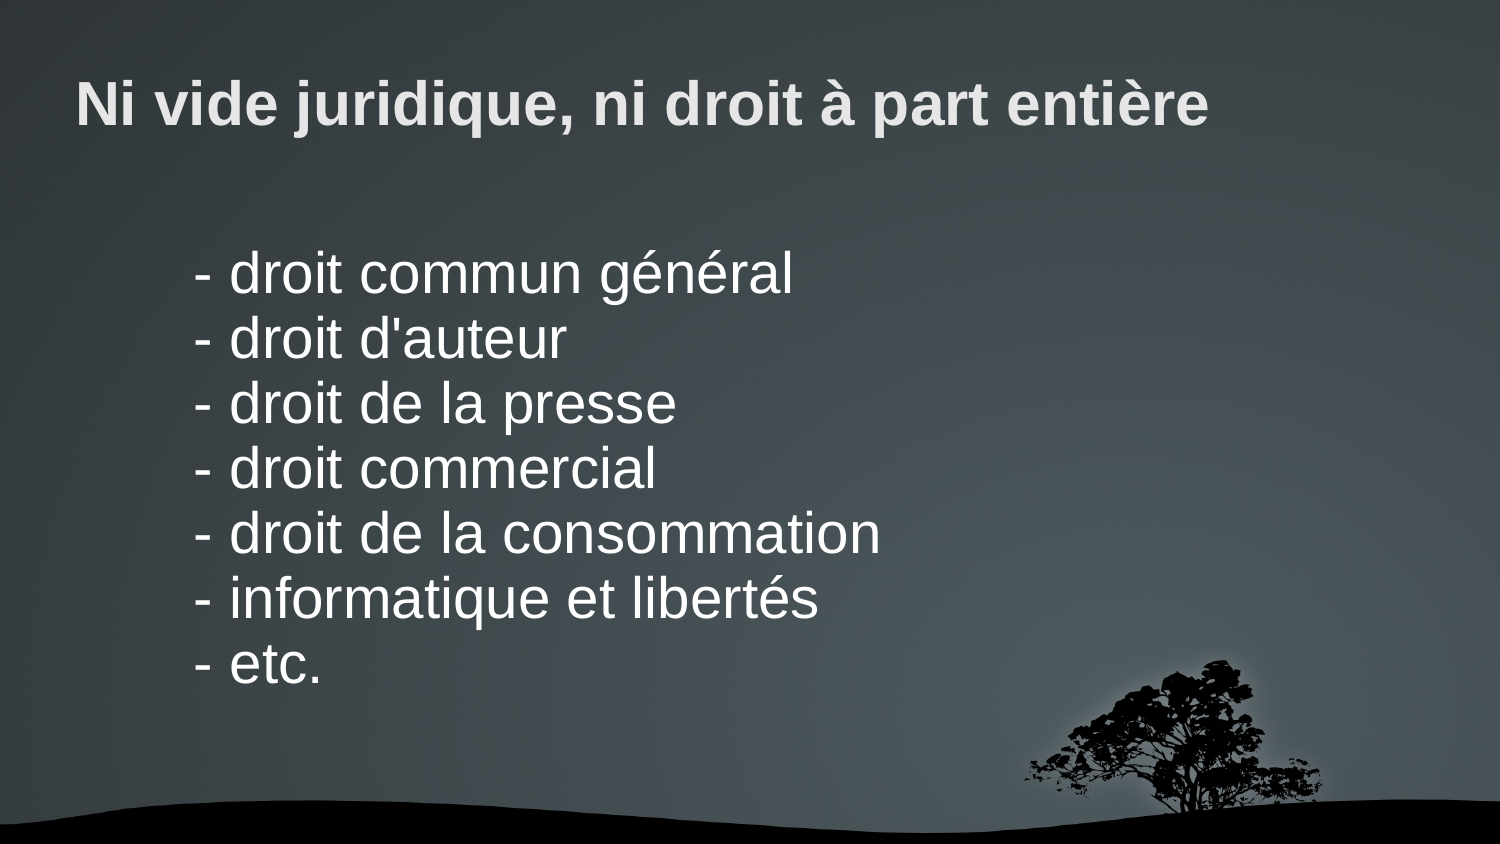

# Ni vide juridique, ni droit à part entière
- droit commun général
- droit d'auteur
- droit de la presse
- droit commercial
- droit de la consommation
- informatique et libertés
- etc.